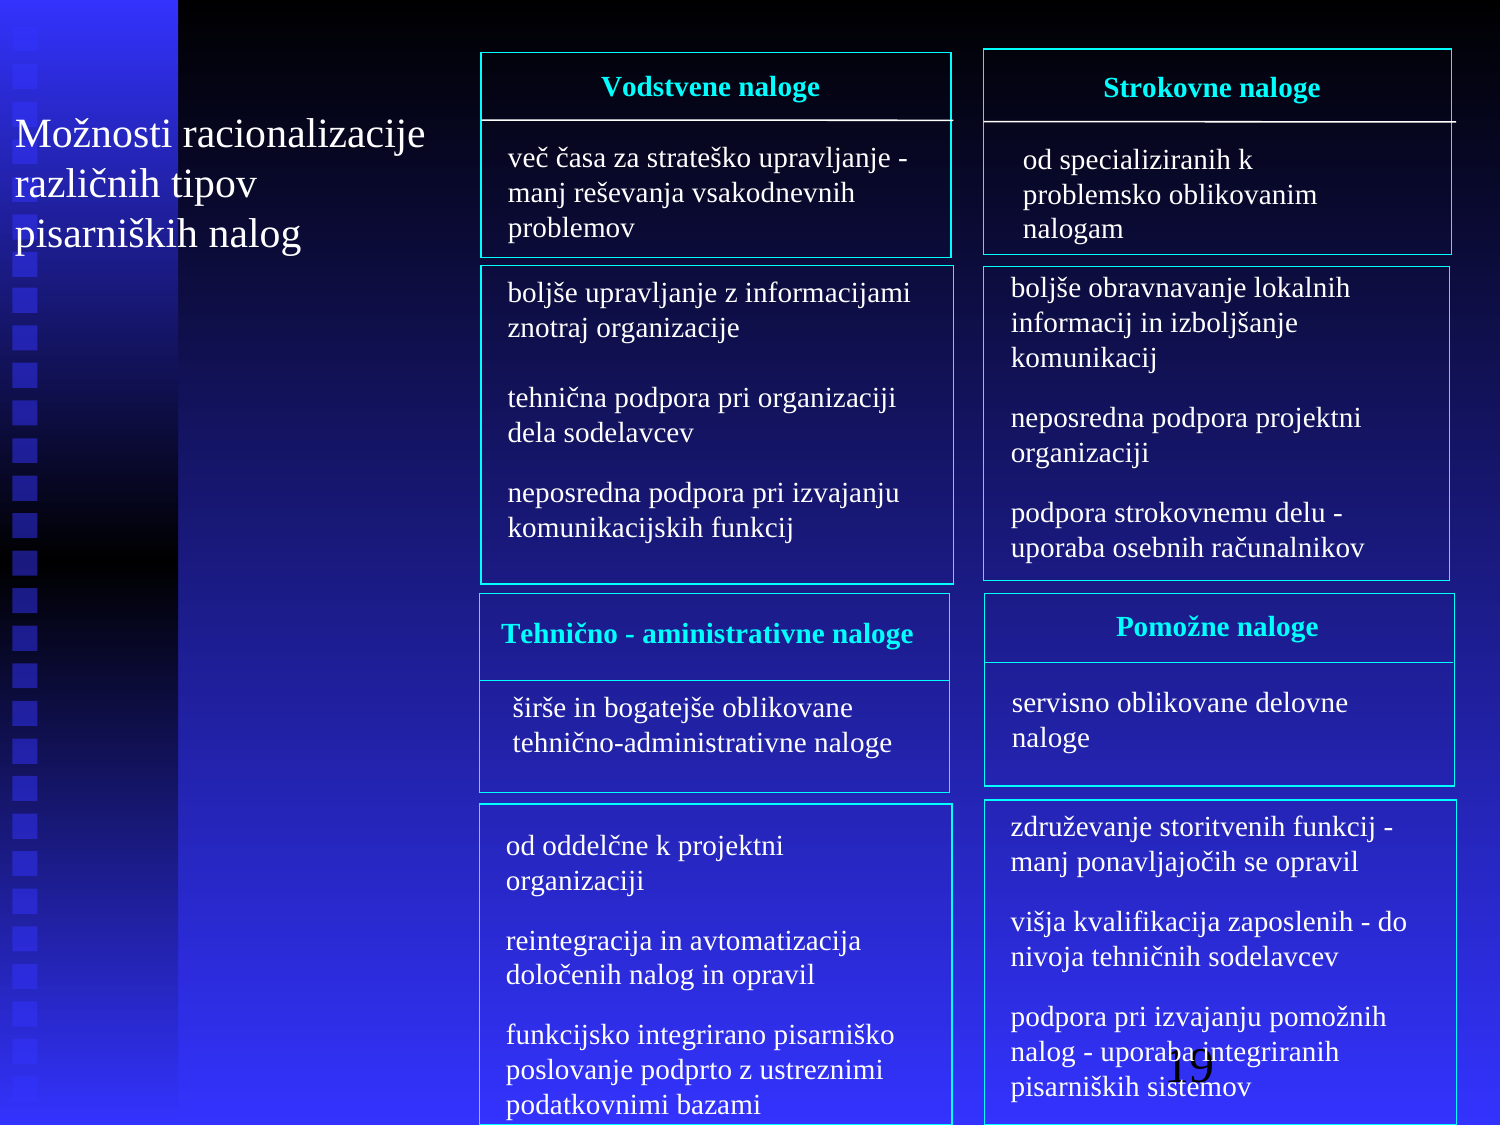

Vodstvene naloge
Strokovne naloge
Možnosti racionalizacije različnih tipov pisarniških nalog
več časa za strateško upravljanje - manj reševanja vsakodnevnih problemov
boljše upravljanje z informacijami znotraj organizacije
tehnična podpora pri organizaciji dela sodelavcev
neposredna podpora pri izvajanju komunikacijskih funkcij
od specializiranih k problemsko oblikovanim nalogam
boljše obravnavanje lokalnih informacij in izboljšanje komunikacij
neposredna podpora projektni organizaciji
podpora strokovnemu delu - uporaba osebnih računalnikov
Pomožne naloge
Tehnično - aministrativne naloge
servisno oblikovane delovne naloge
združevanje storitvenih funkcij - manj ponavljajočih se opravil
višja kvalifikacija zaposlenih - do nivoja tehničnih sodelavcev
podpora pri izvajanju pomožnih nalog - uporaba integriranih pisarniških sistemov
širše in bogatejše oblikovane tehnično-administrativne naloge
od oddelčne k projektni organizaciji
reintegracija in avtomatizacija določenih nalog in opravil
funkcijsko integrirano pisarniško poslovanje podprto z ustreznimi podatkovnimi bazami
19